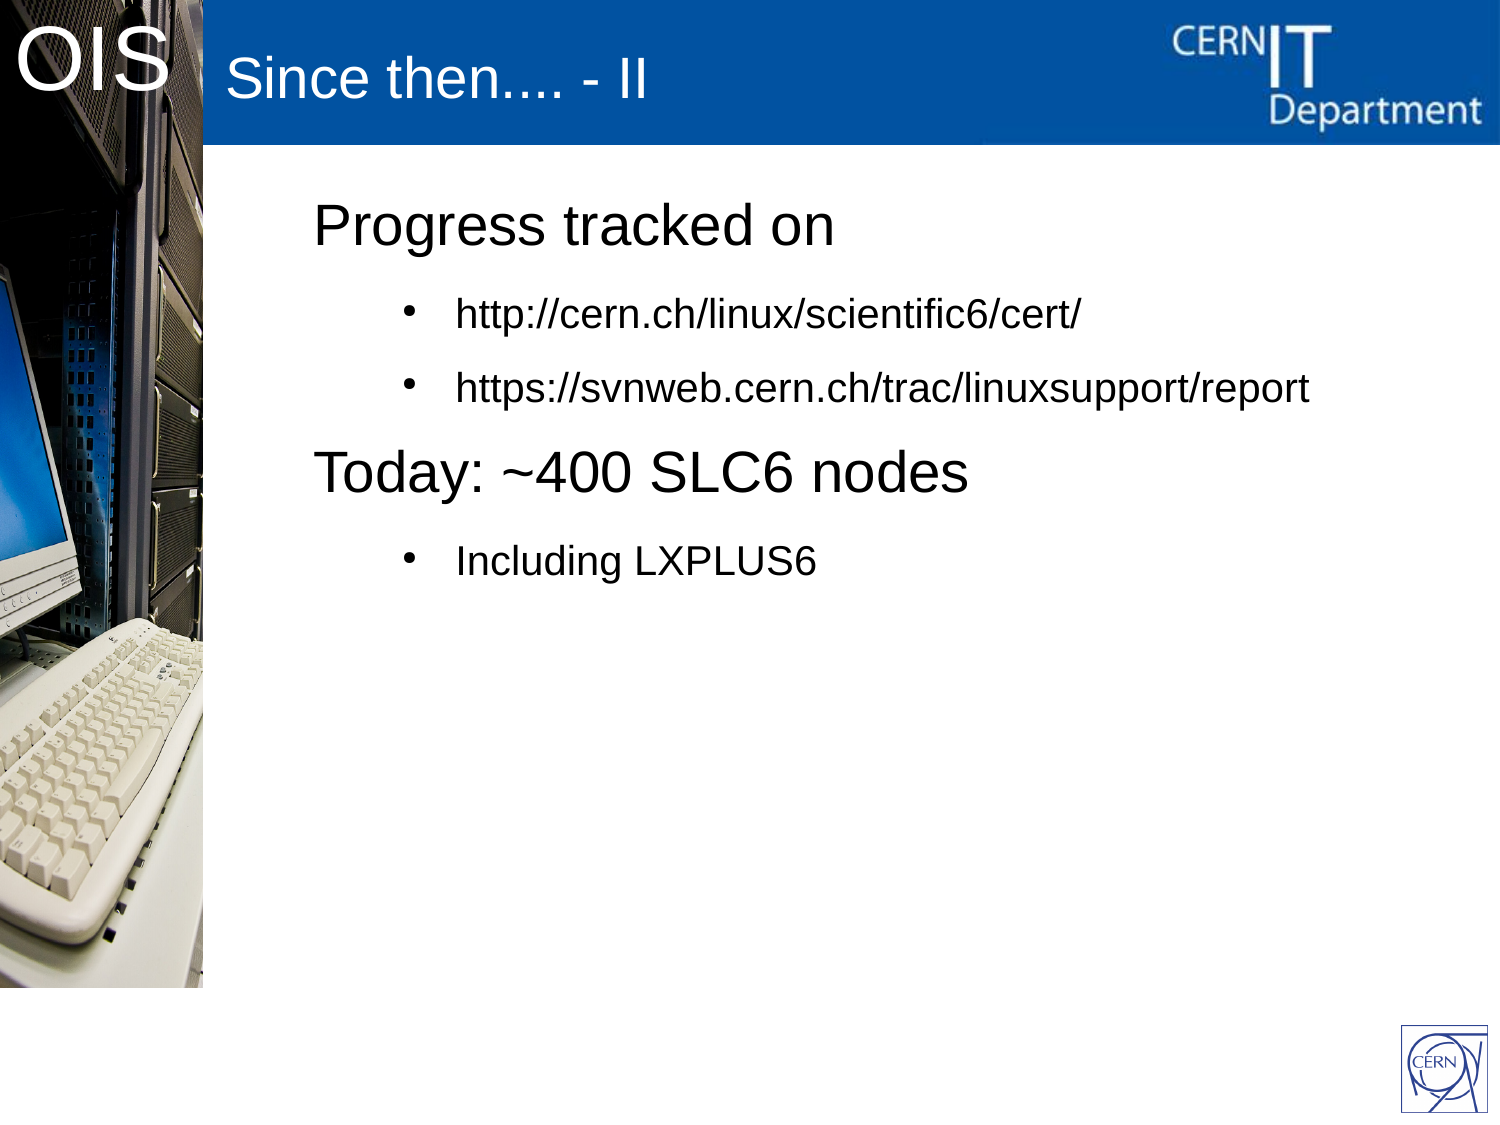

# Since then.... - II
Progress tracked on
http://cern.ch/linux/scientific6/cert/
https://svnweb.cern.ch/trac/linuxsupport/report
Today: ~400 SLC6 nodes
Including LXPLUS6